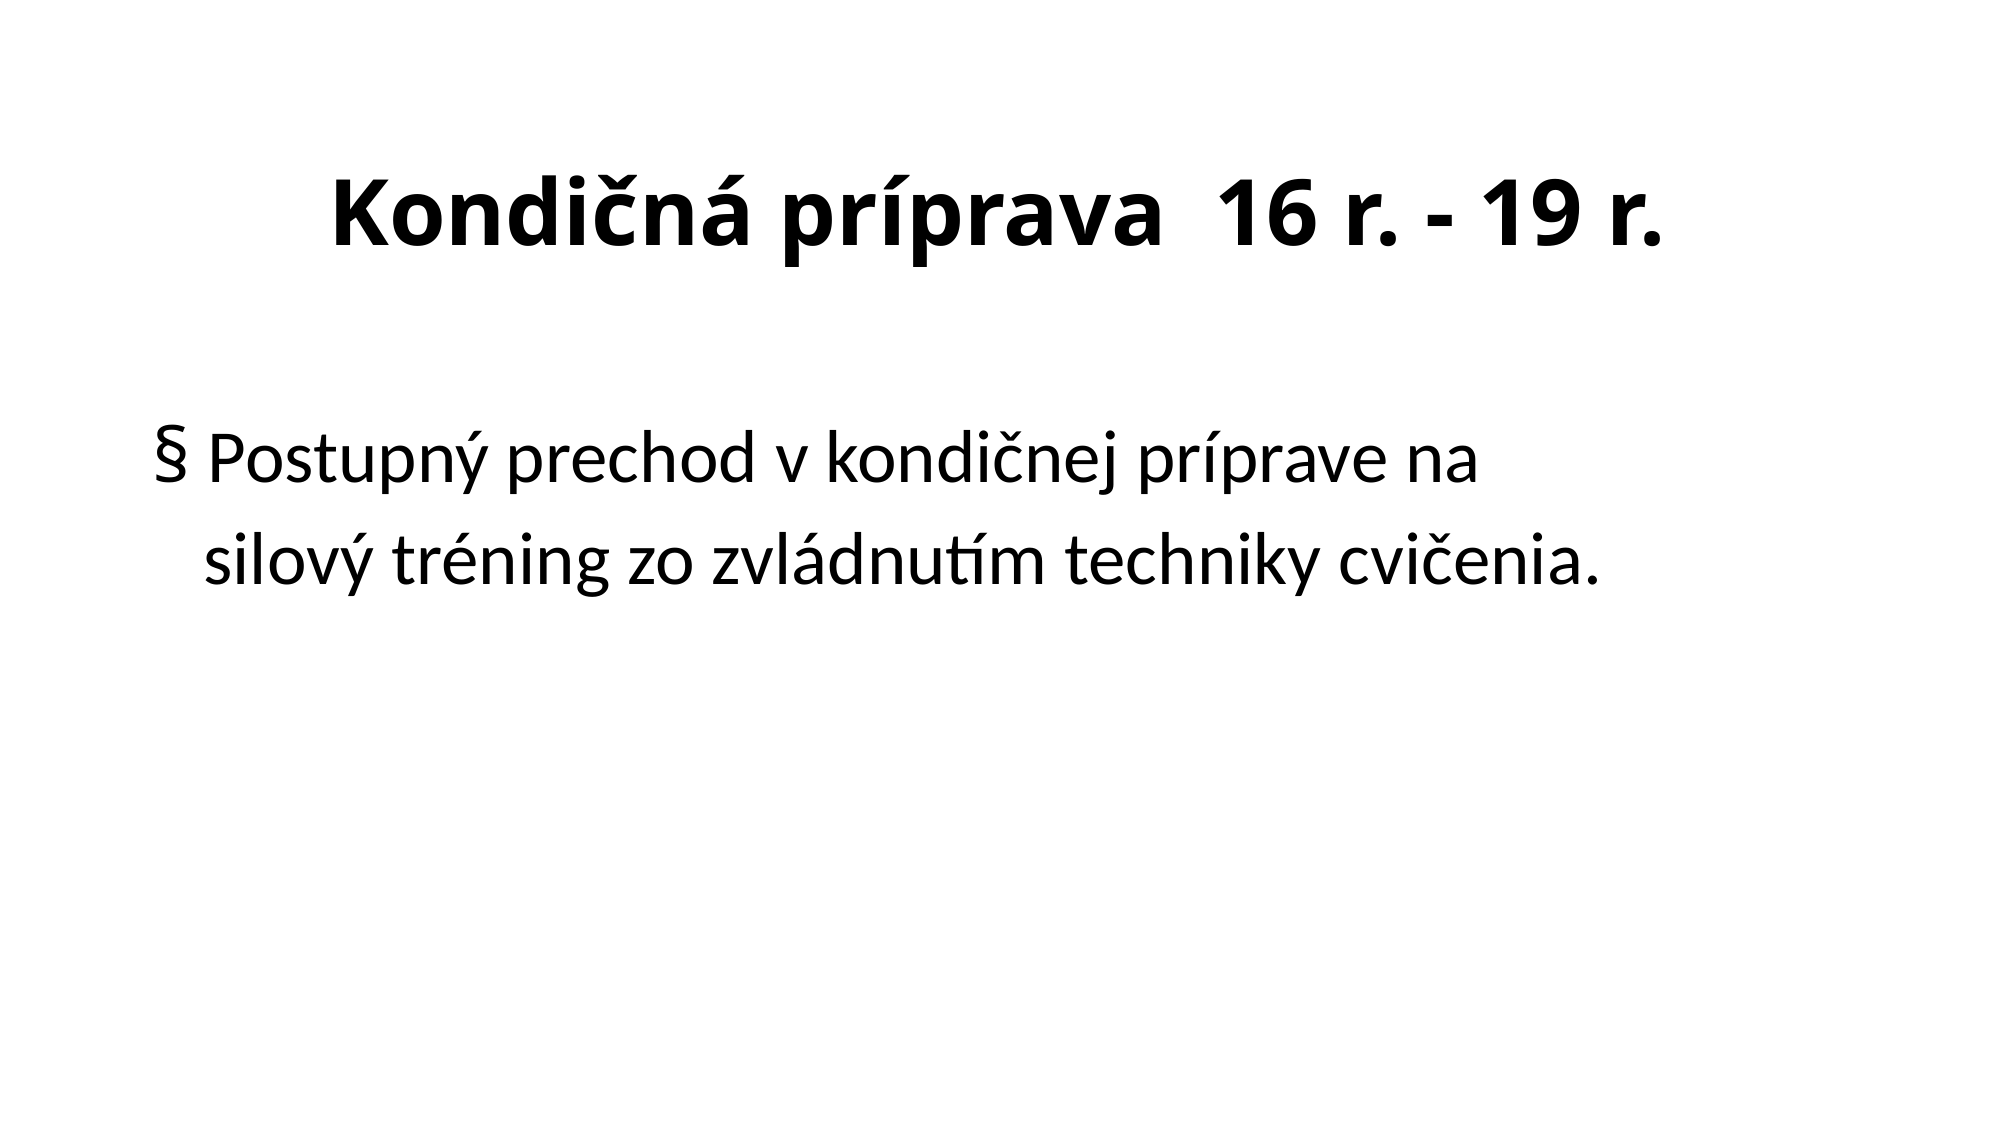

# Kondičná príprava 16 r. - 19 r.
 Postupný prechod v kondičnej príprave na
 silový tréning zo zvládnutím techniky cvičenia.